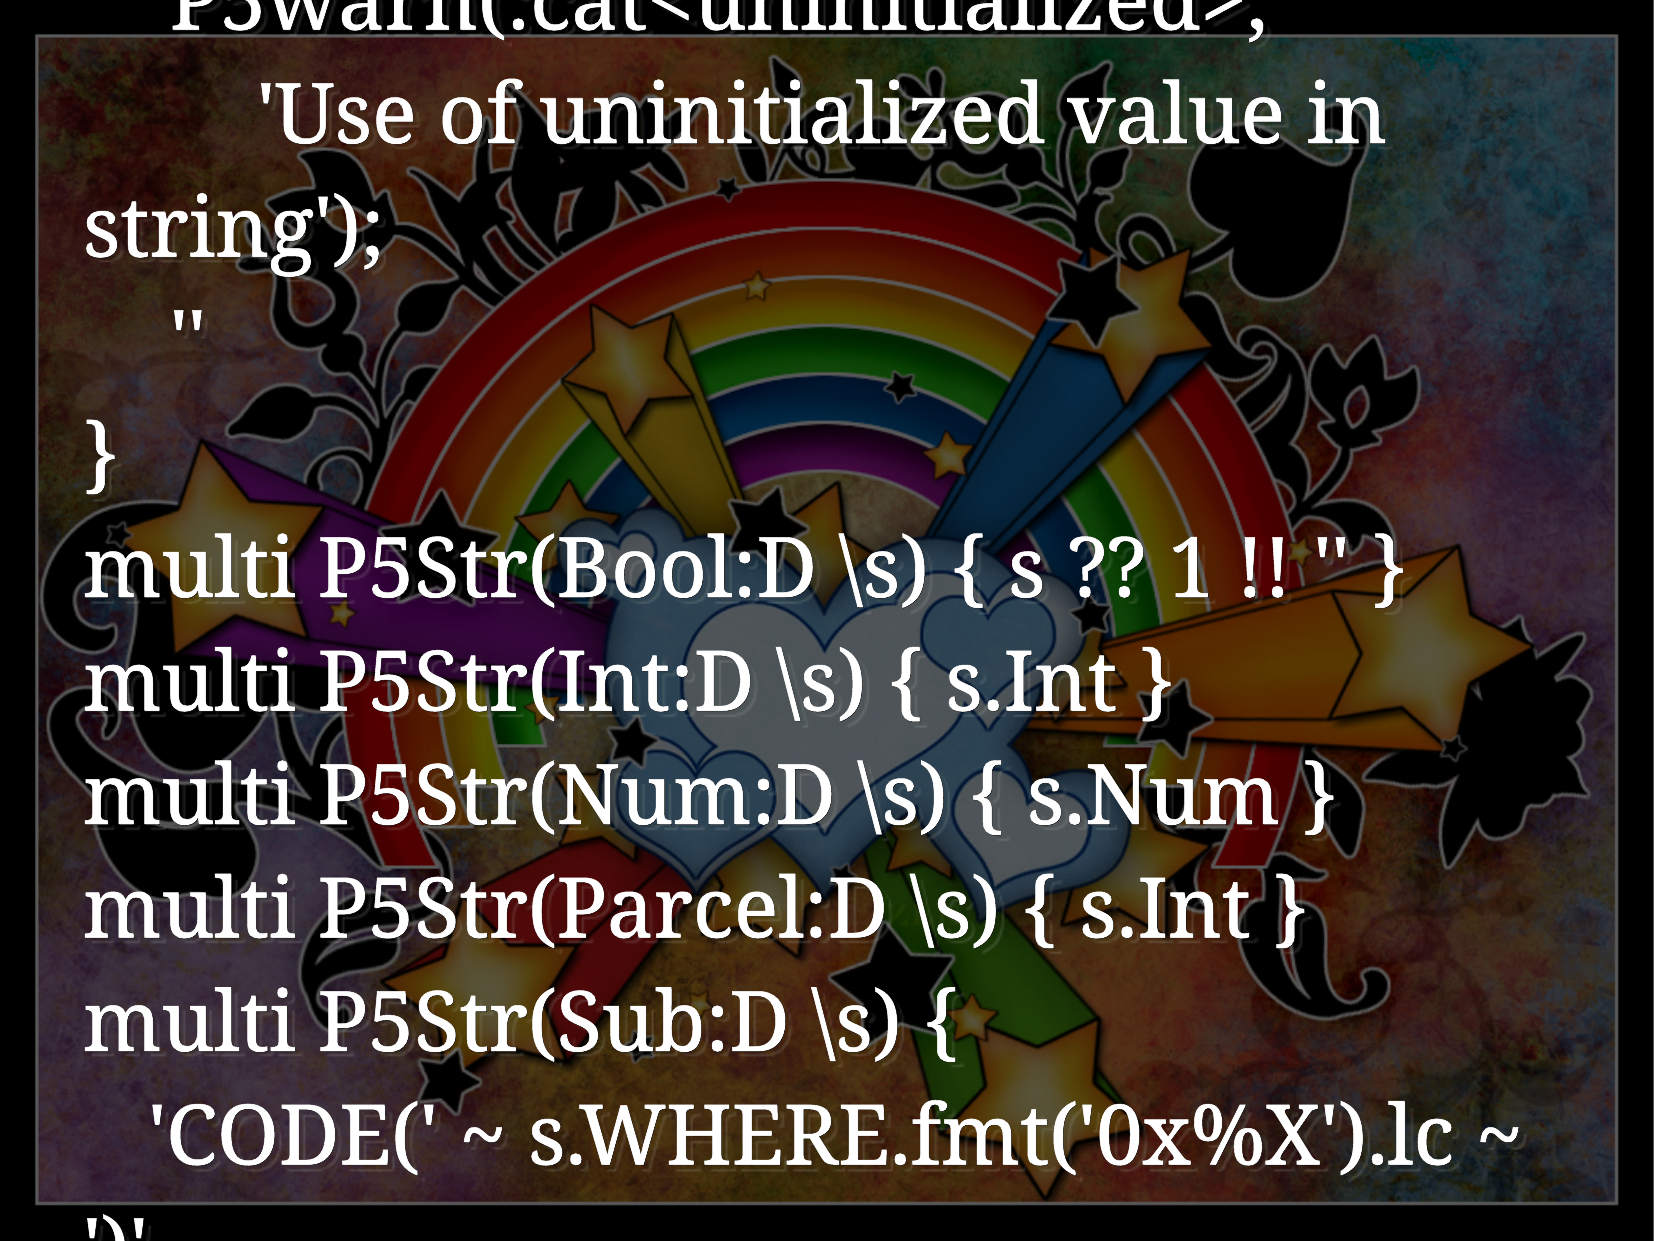

multi P5Str(Mu:U) {
 P5warn(:cat<uninitialized>,
 'Use of uninitialized value in string');
 ''
}
multi P5Str(Bool:D \s) { s ?? 1 !! '' }
multi P5Str(Int:D \s) { s.Int }
multi P5Str(Num:D \s) { s.Num }
multi P5Str(Parcel:D \s) { s.Int }
multi P5Str(Sub:D \s) {
 'CODE(' ~ s.WHERE.fmt('0x%X').lc ~ ')'
}
#